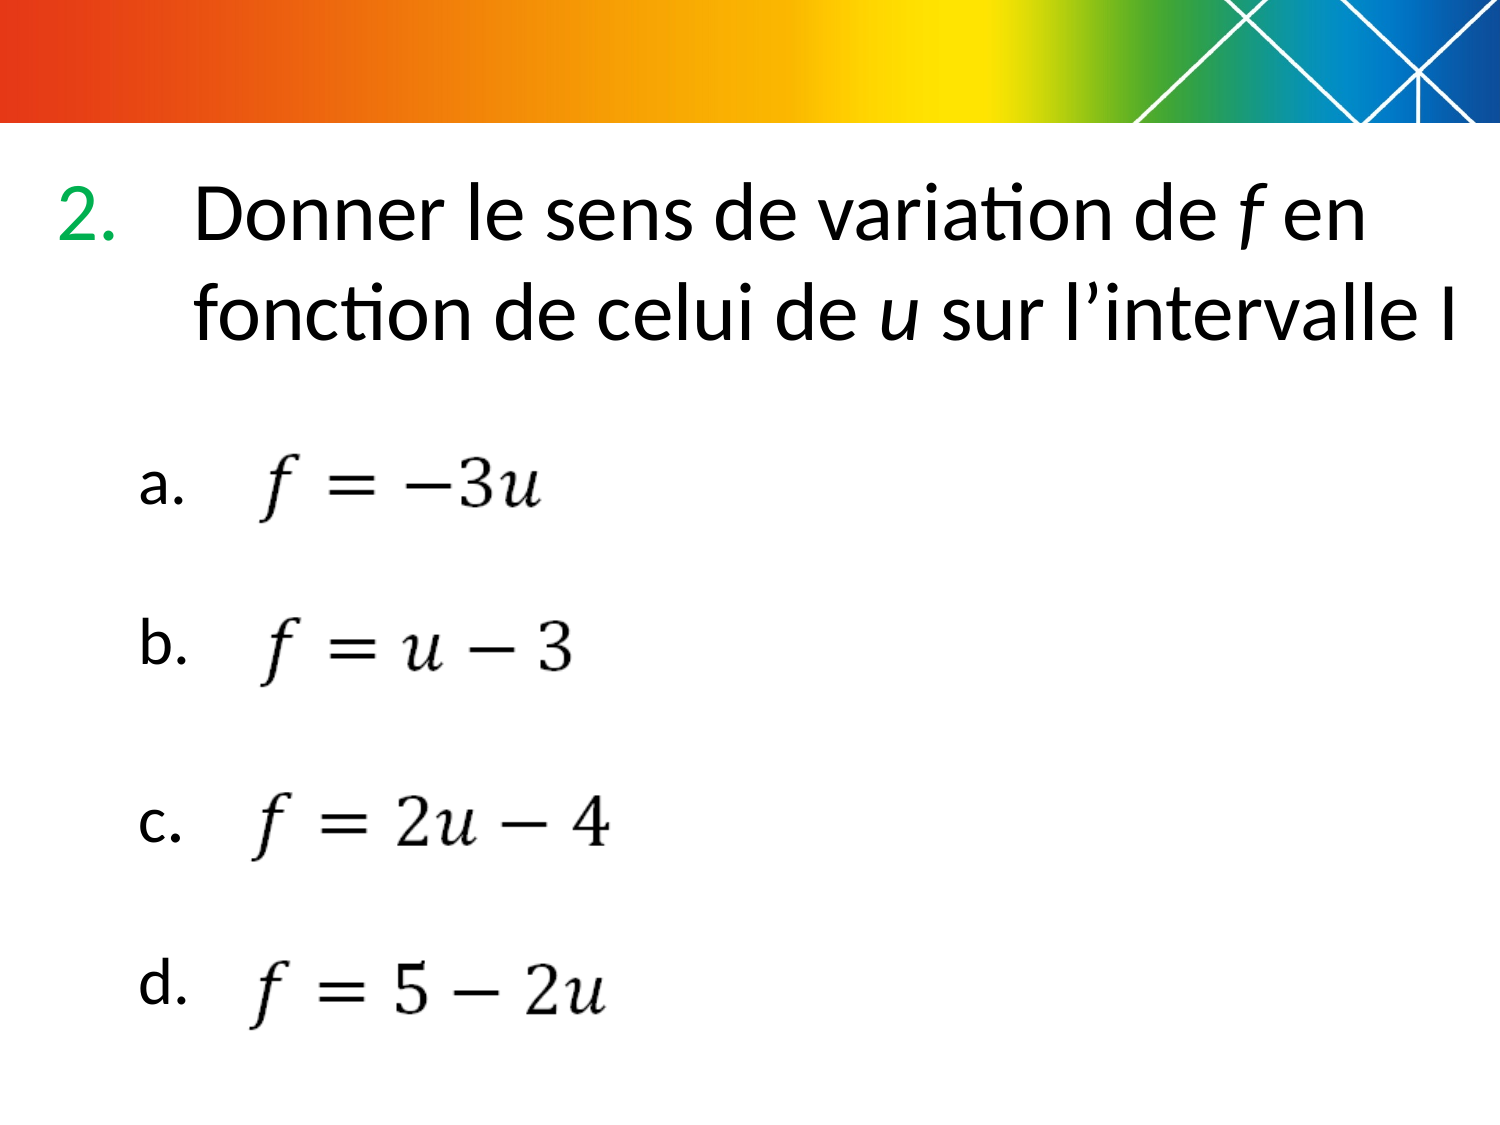

# Donner le sens de variation de f en fonction de celui de u sur l’intervalle I
a.
b.
c.
d.